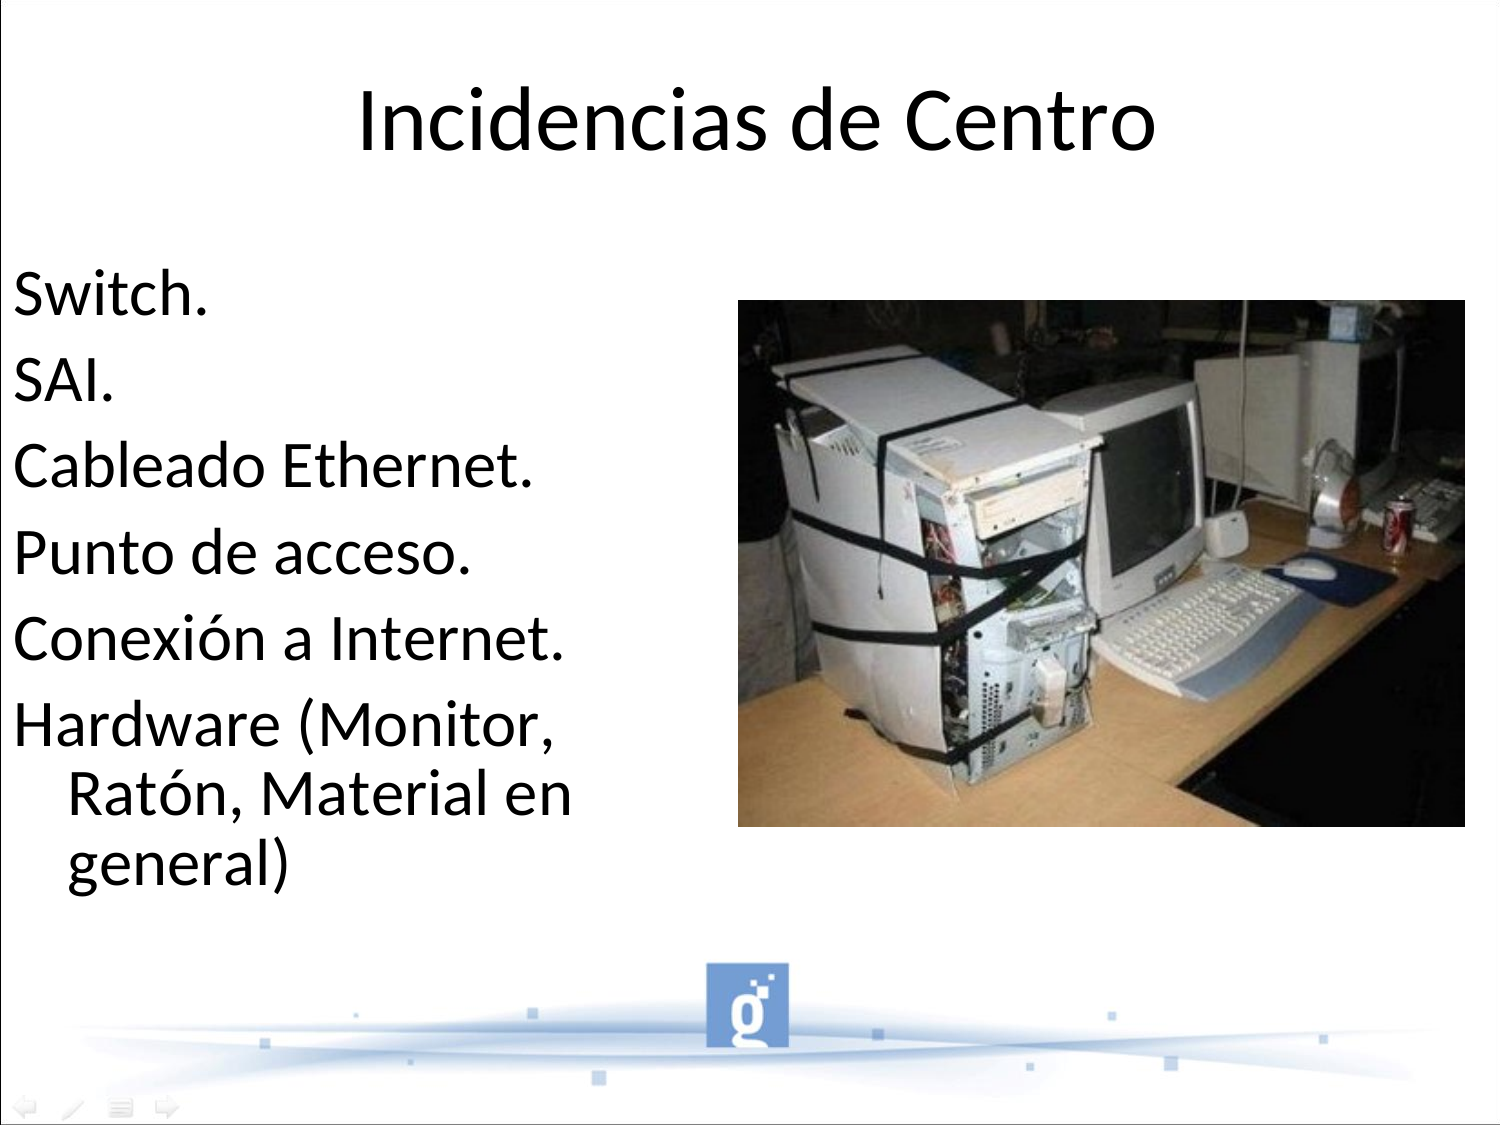

# Incidencias de Centro
Switch.
SAI.
Cableado Ethernet.
Punto de acceso.
Conexión a Internet.
Hardware (Monitor, Ratón, Material en general)